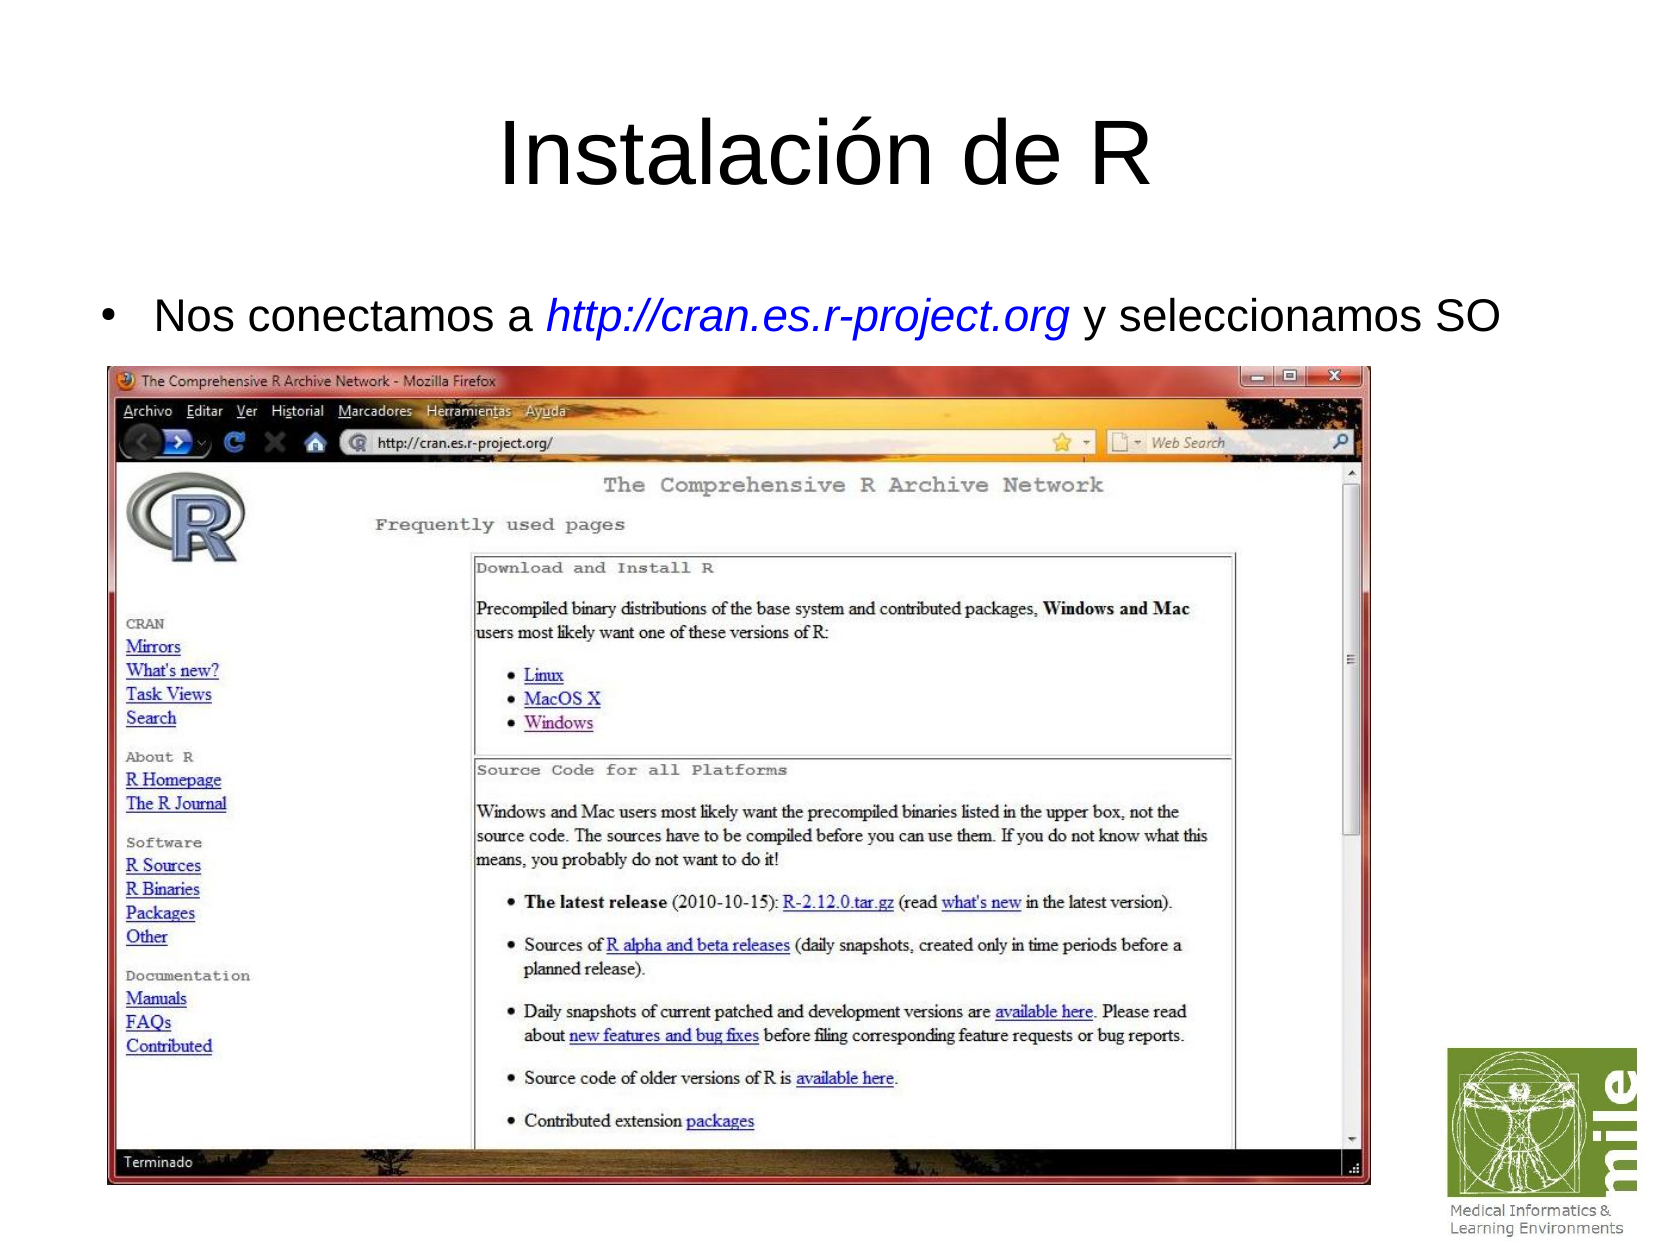

# Instalación de R
Nos conectamos a http://cran.es.r-project.org y seleccionamos SO